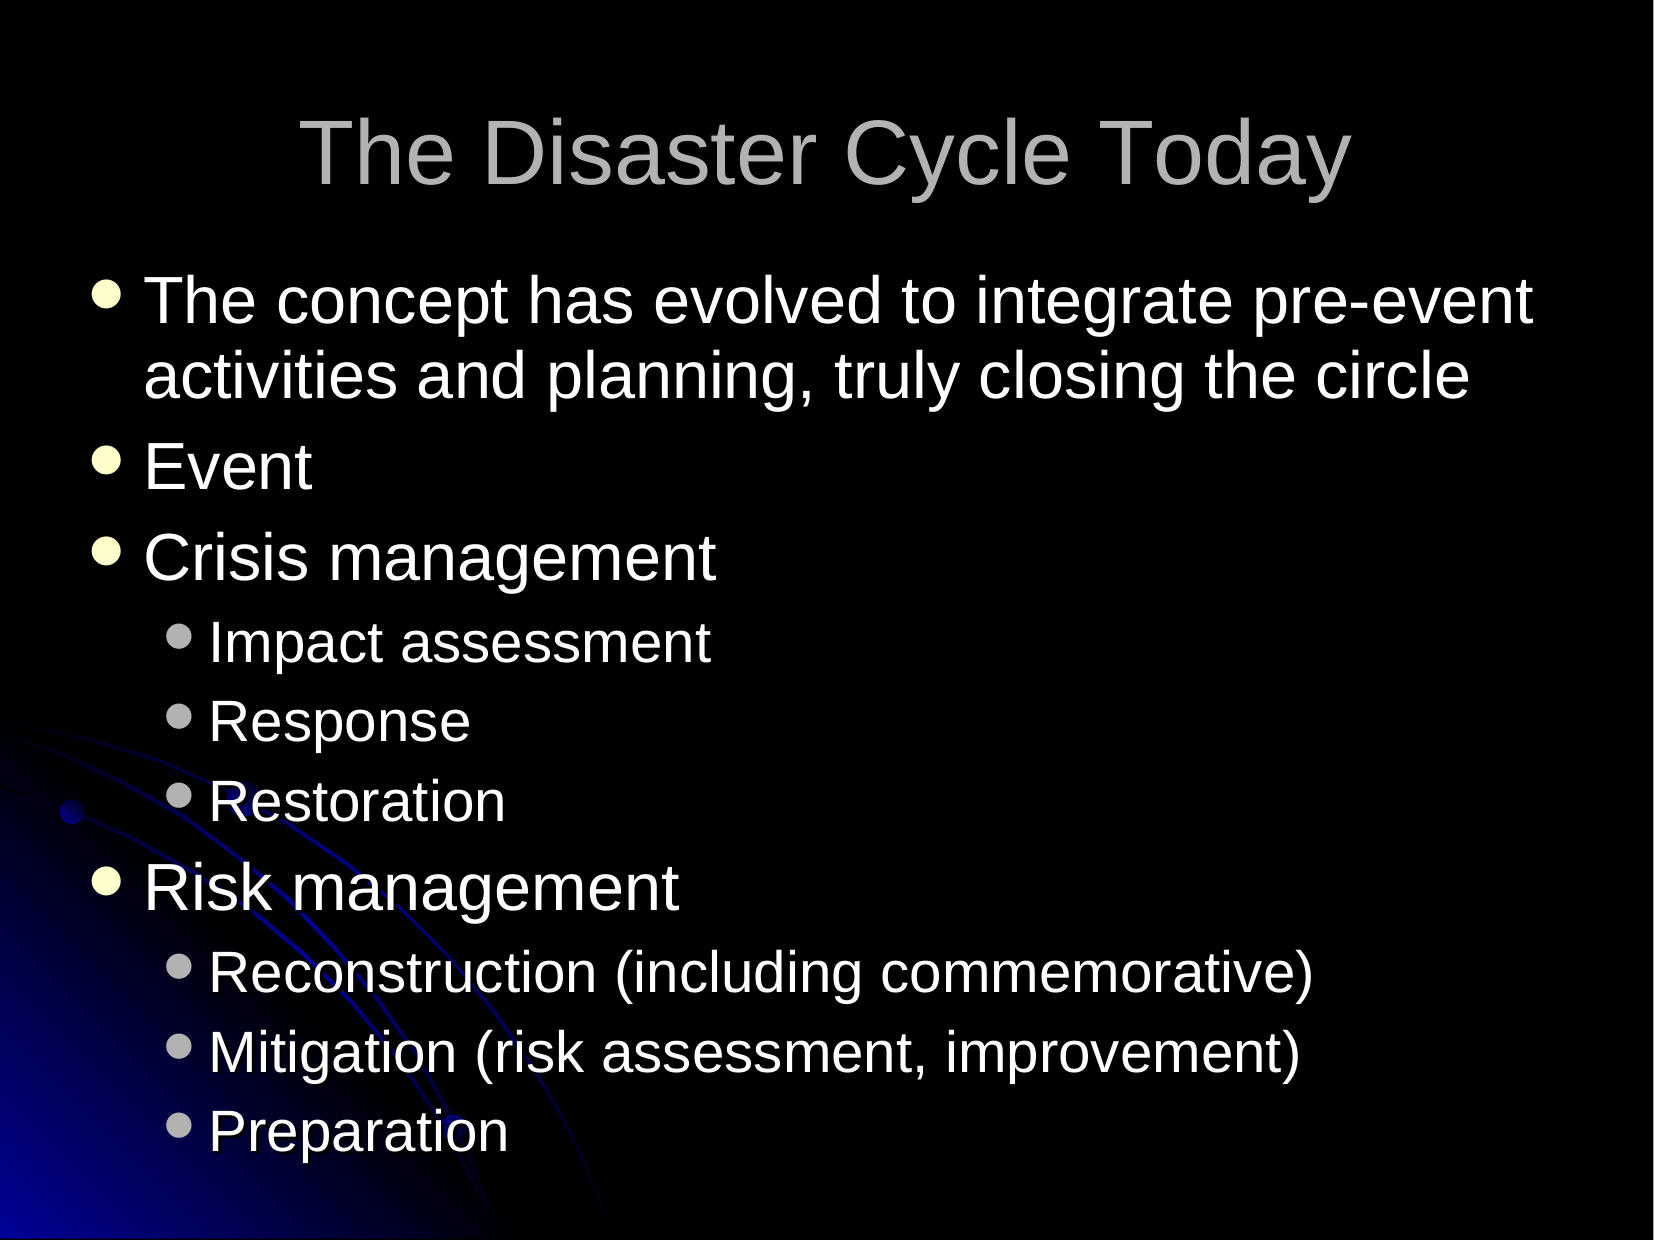

# The Disaster Cycle Today
The concept has evolved to integrate pre-event activities and planning, truly closing the circle
Event
Crisis management
Impact assessment
Response
Restoration
Risk management
Reconstruction (including commemorative)
Mitigation (risk assessment, improvement)
Preparation